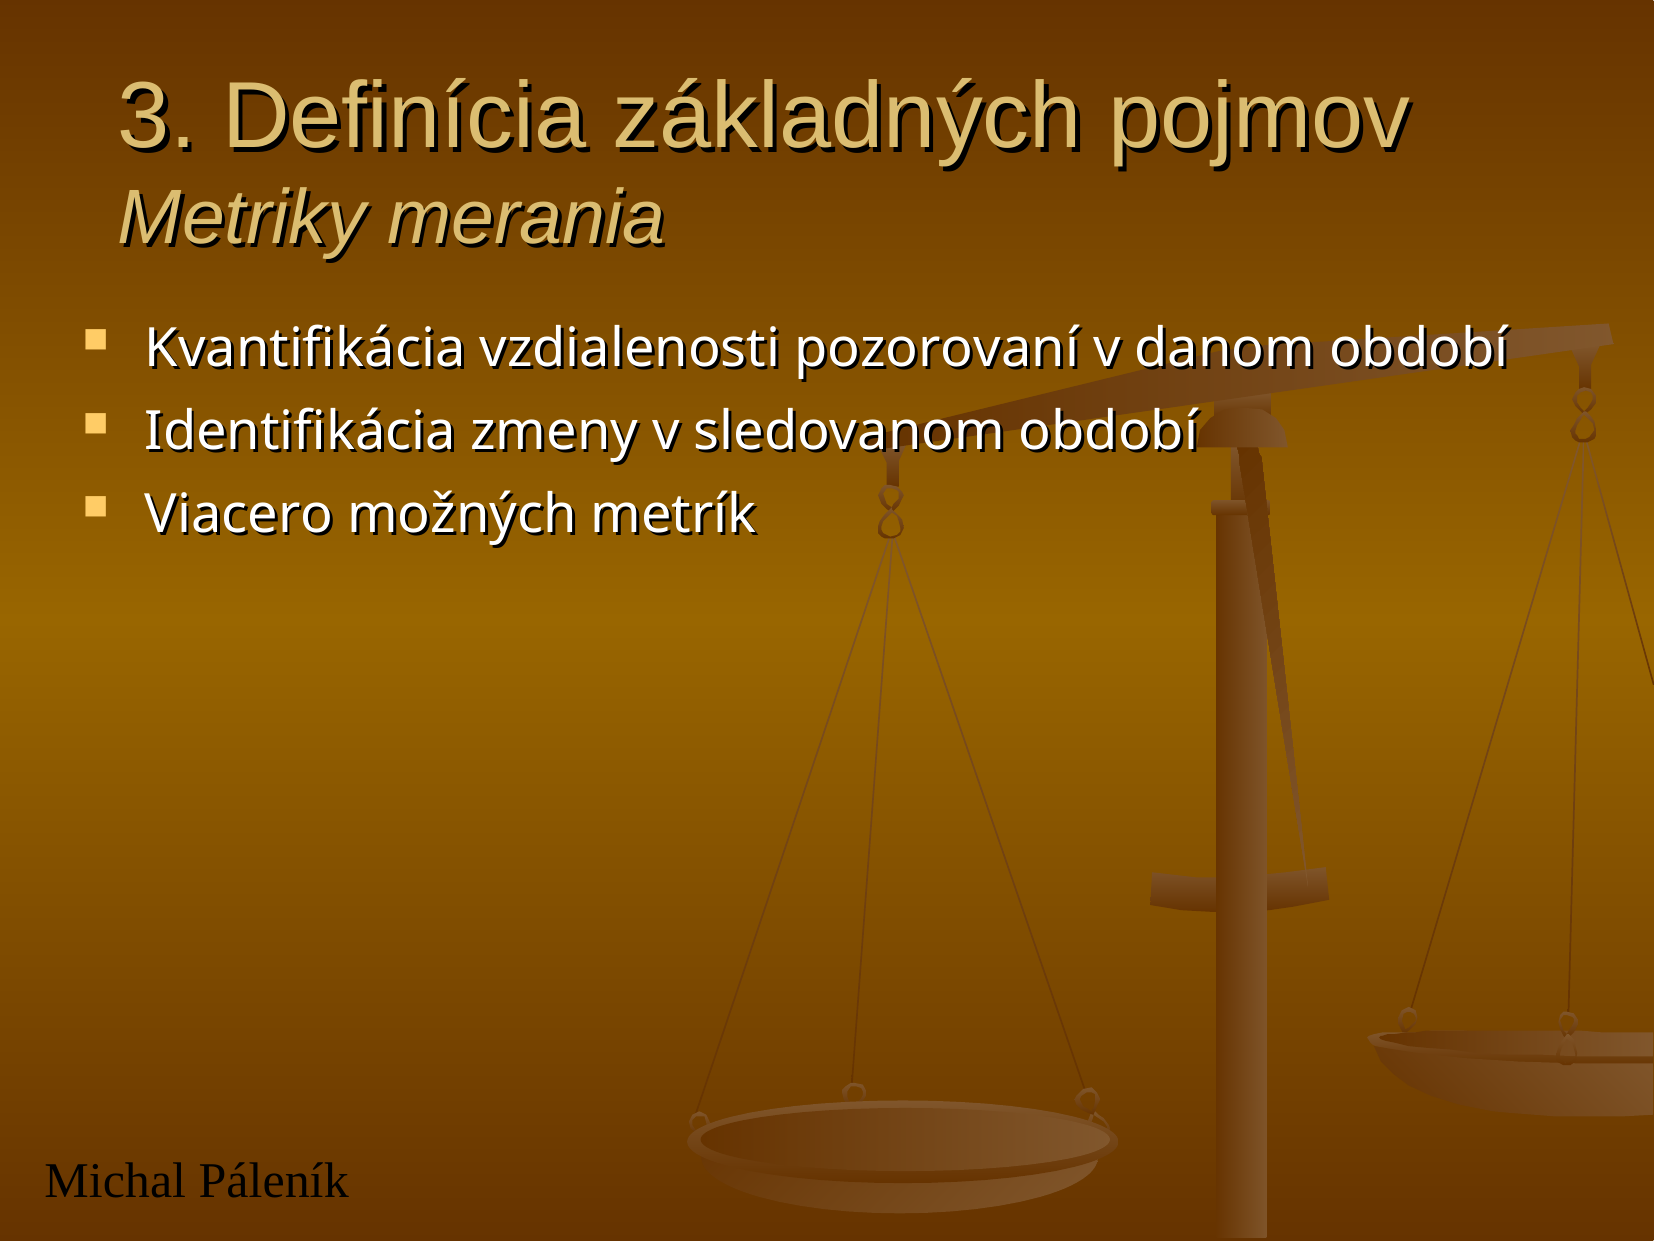

# 3. Definícia základných pojmov Metriky merania
Kvantifikácia vzdialenosti pozorovaní v danom období
Identifikácia zmeny v sledovanom období
Viacero možných metrík